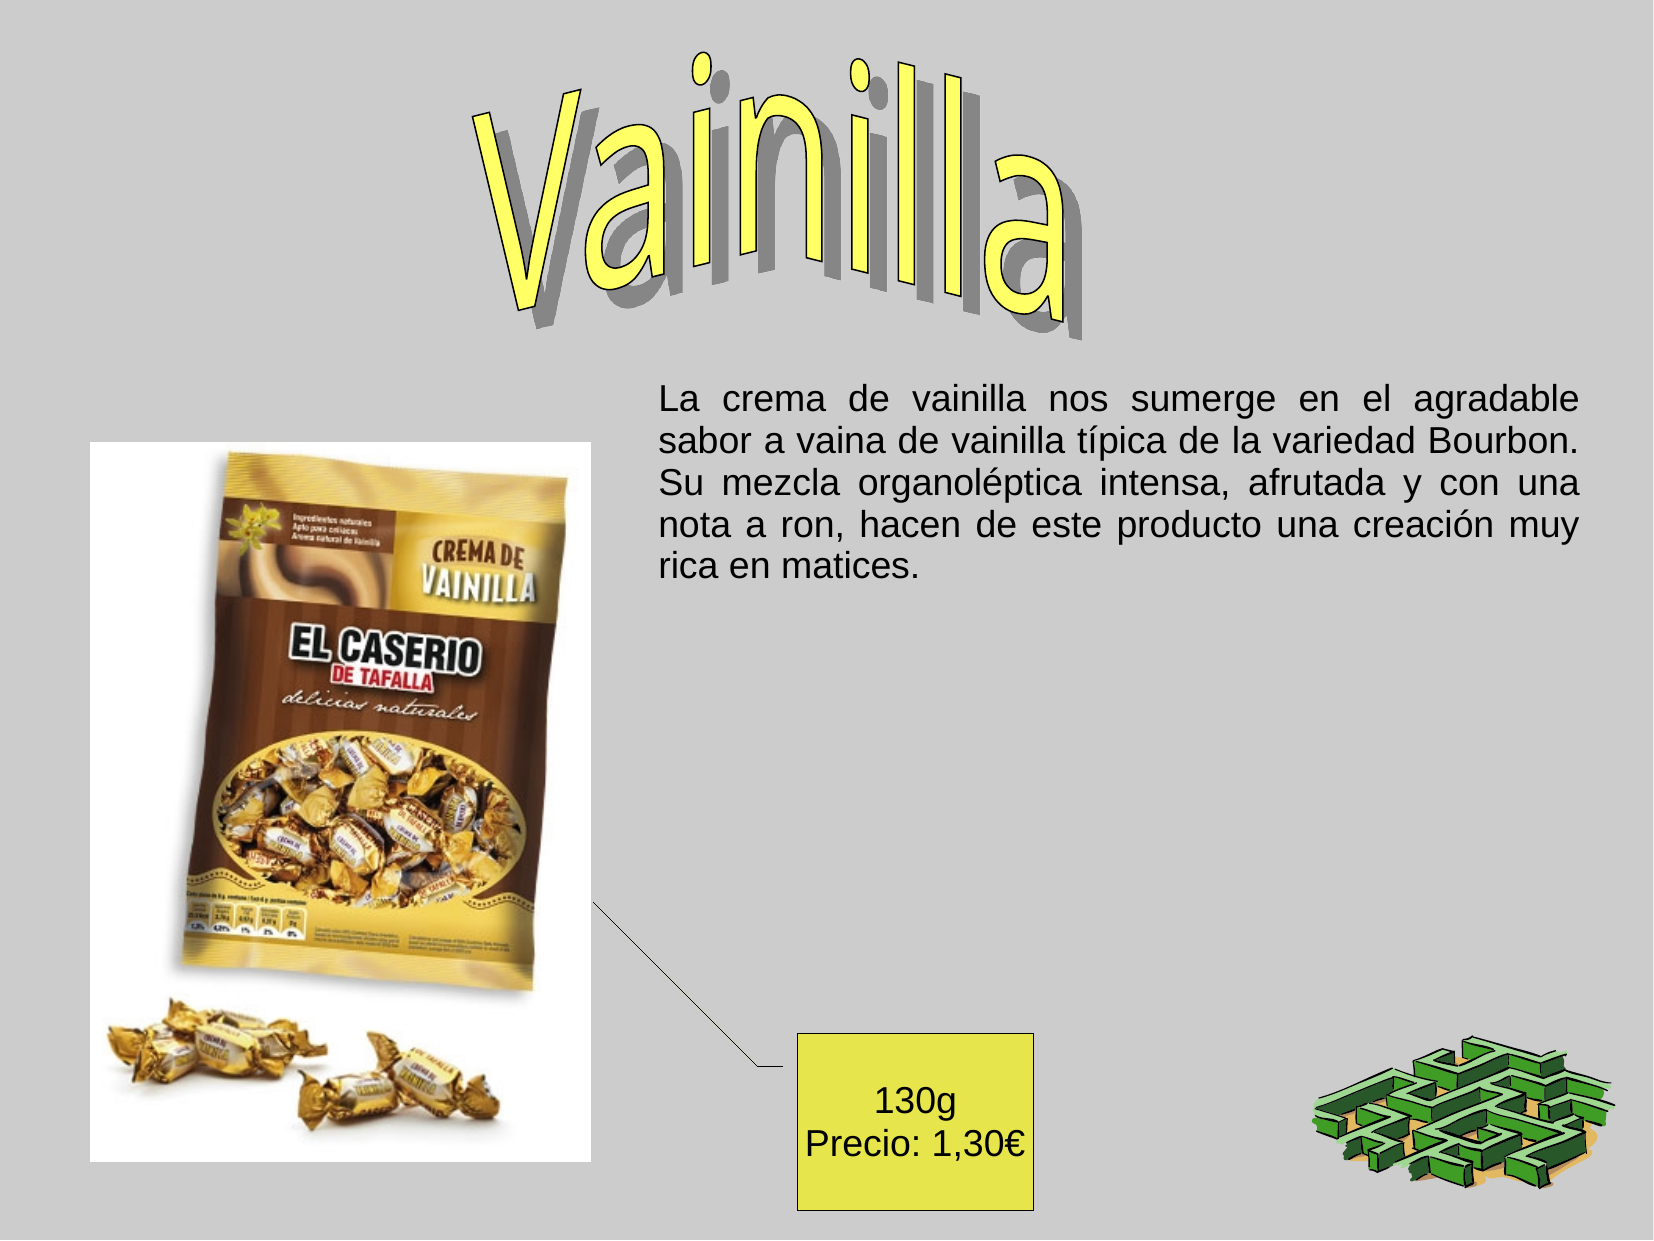

Vainilla
La crema de vainilla nos sumerge en el agradable sabor a vaina de vainilla típica de la variedad Bourbon. Su mezcla organoléptica intensa, afrutada y con una nota a ron, hacen de este producto una creación muy rica en matices.
130g
Precio: 1,30€